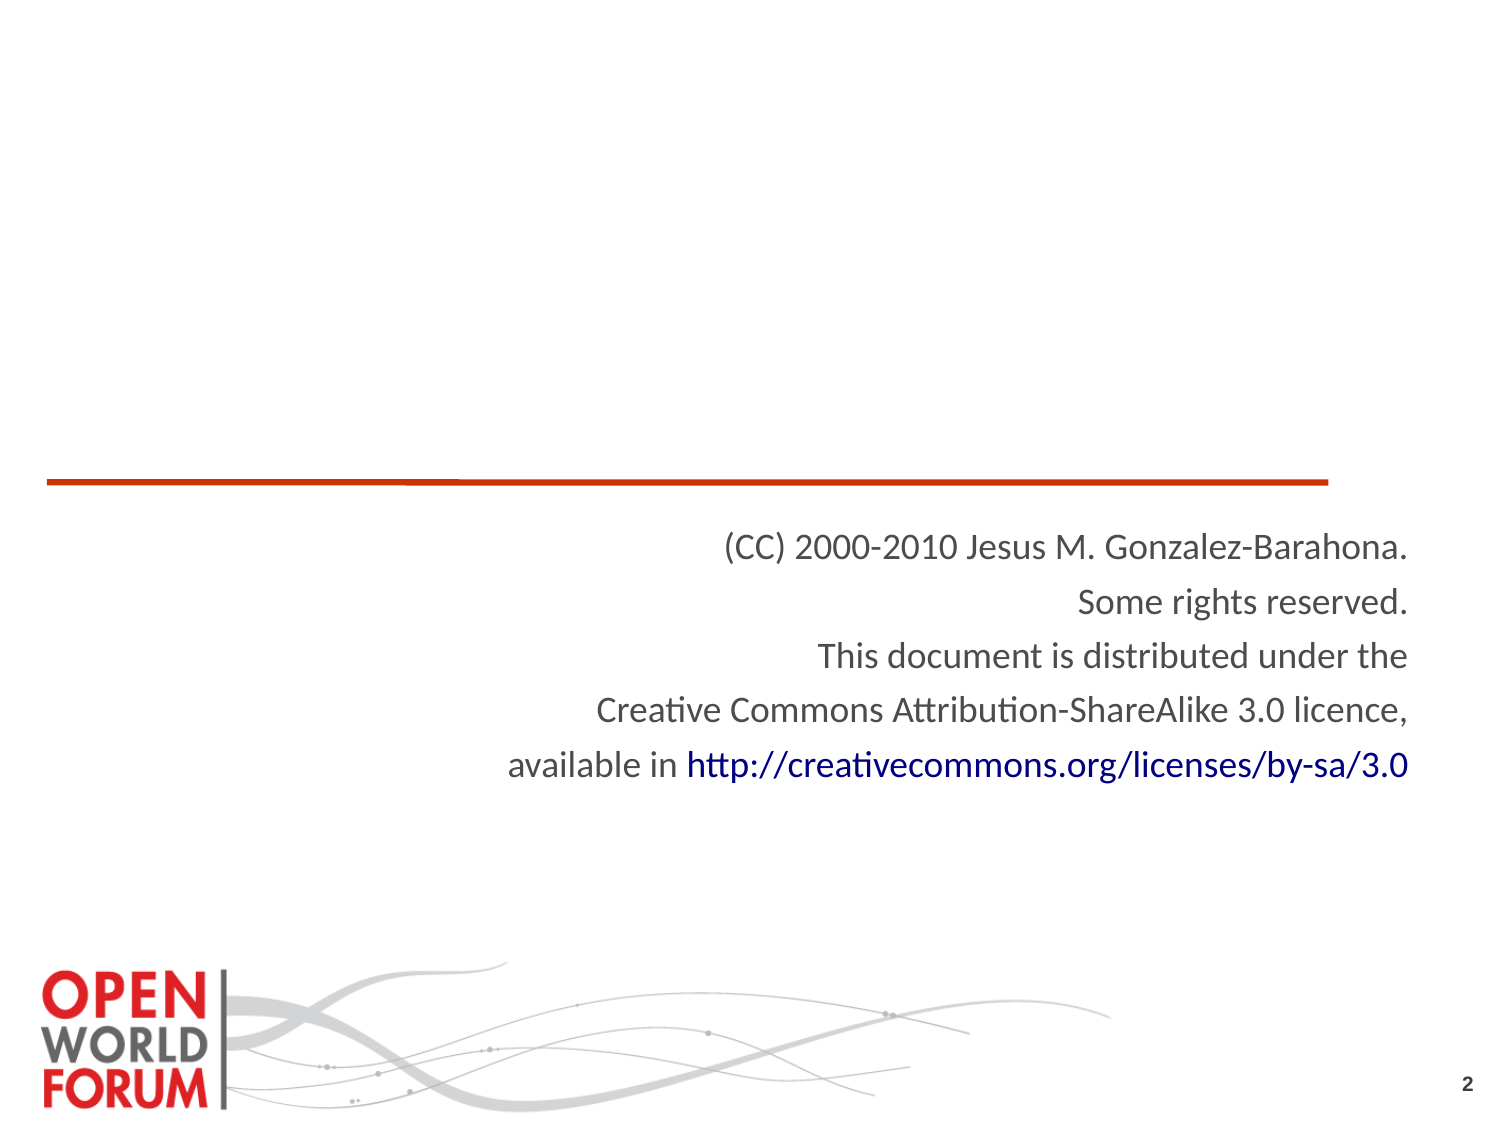

# (CC) 2000-2010 Jesus M. Gonzalez-Barahona.
Some rights reserved.
This document is distributed under the
Creative Commons Attribution-ShareAlike 3.0 licence,
available in http://creativecommons.org/licenses/by-sa/3.0
2